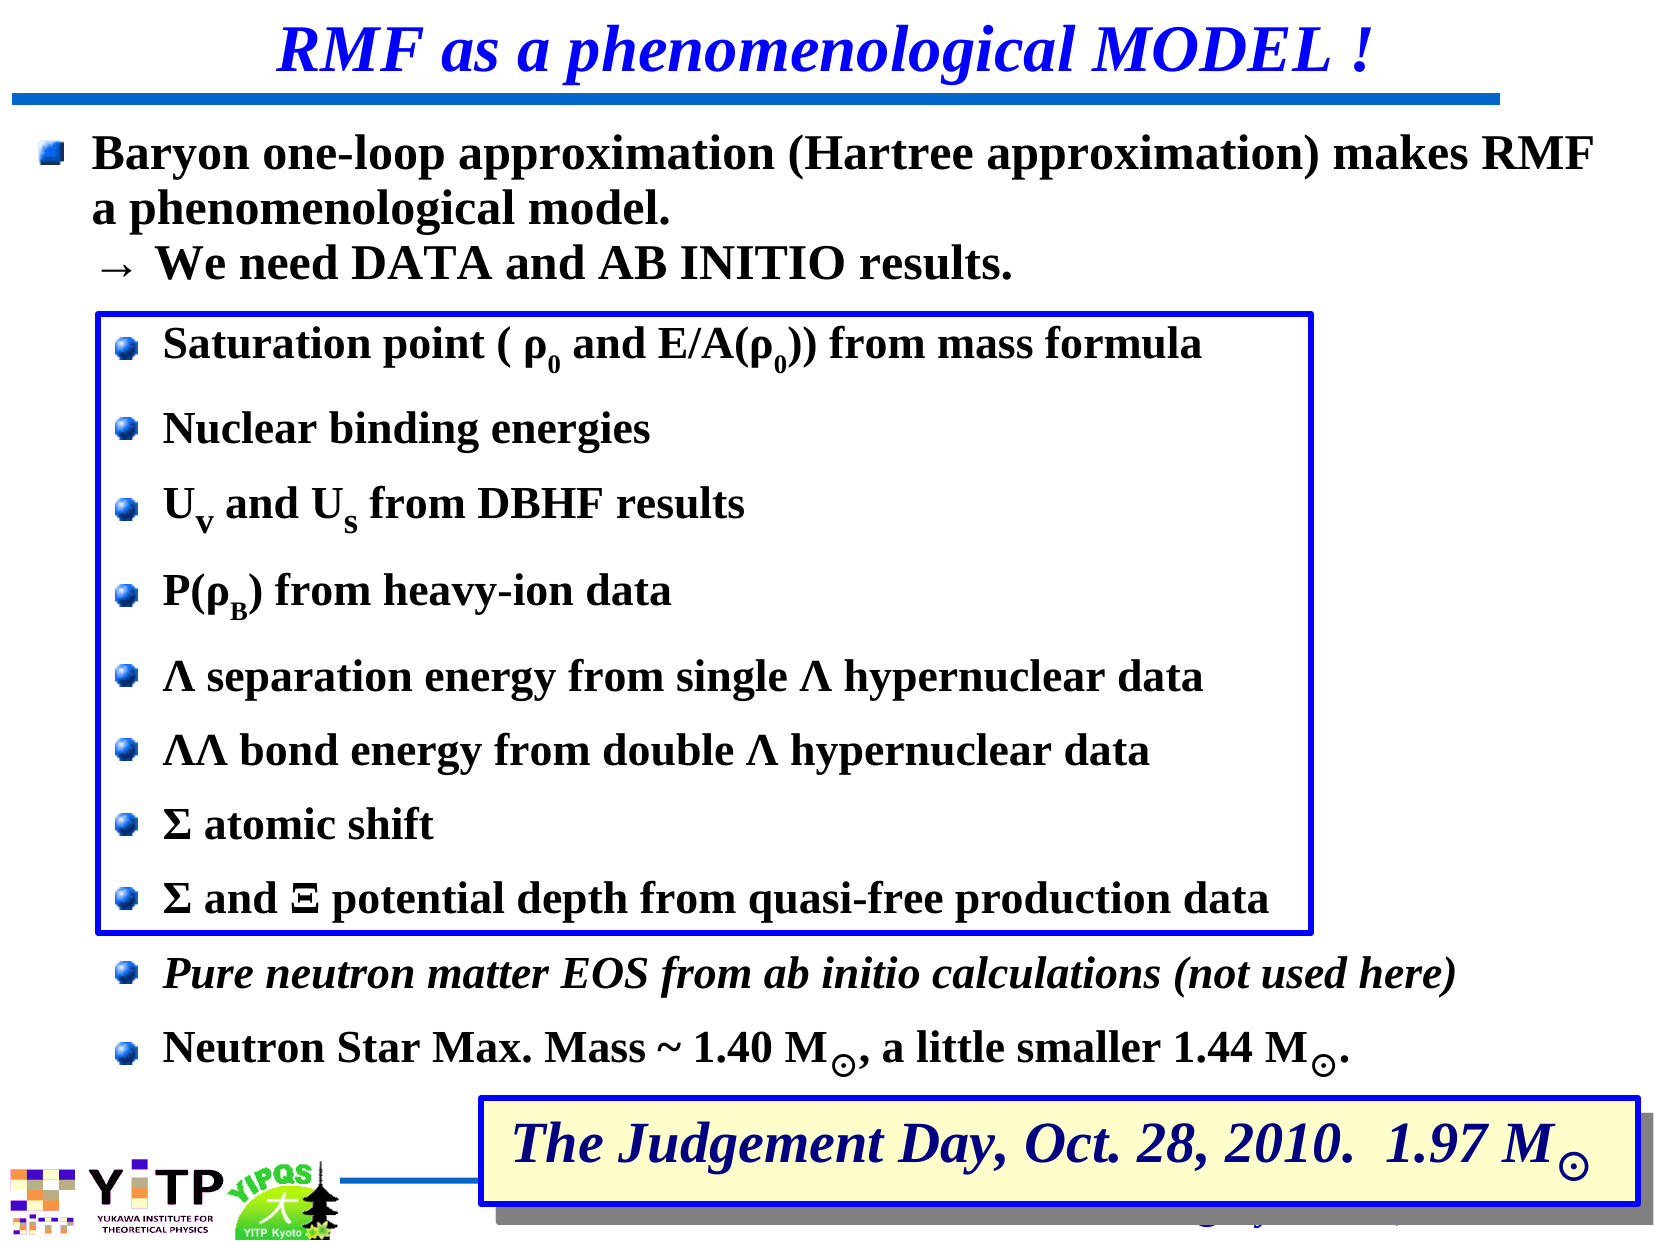

# RMF as a phenomenological MODEL !
Baryon one-loop approximation (Hartree approximation) makes RMF a phenomenological model.
→ We need DATA and AB INITIO results.
Saturation point ( ρ0 and E/A(ρ0)) from mass formula
Nuclear binding energies
Uv and Us from DBHF results
P(ρB) from heavy-ion data
Λ separation energy from single Λ hypernuclear data
ΛΛ bond energy from double Λ hypernuclear data
Σ atomic shift
Σ and Ξ potential depth from quasi-free production data
Pure neutron matter EOS from ab initio calculations (not used here)
Neutron Star Max. Mass ~ 1.40 M⊙, a little smaller 1.44 M⊙.
The Judgement Day, Oct. 28, 2010. 1.97 M⊙